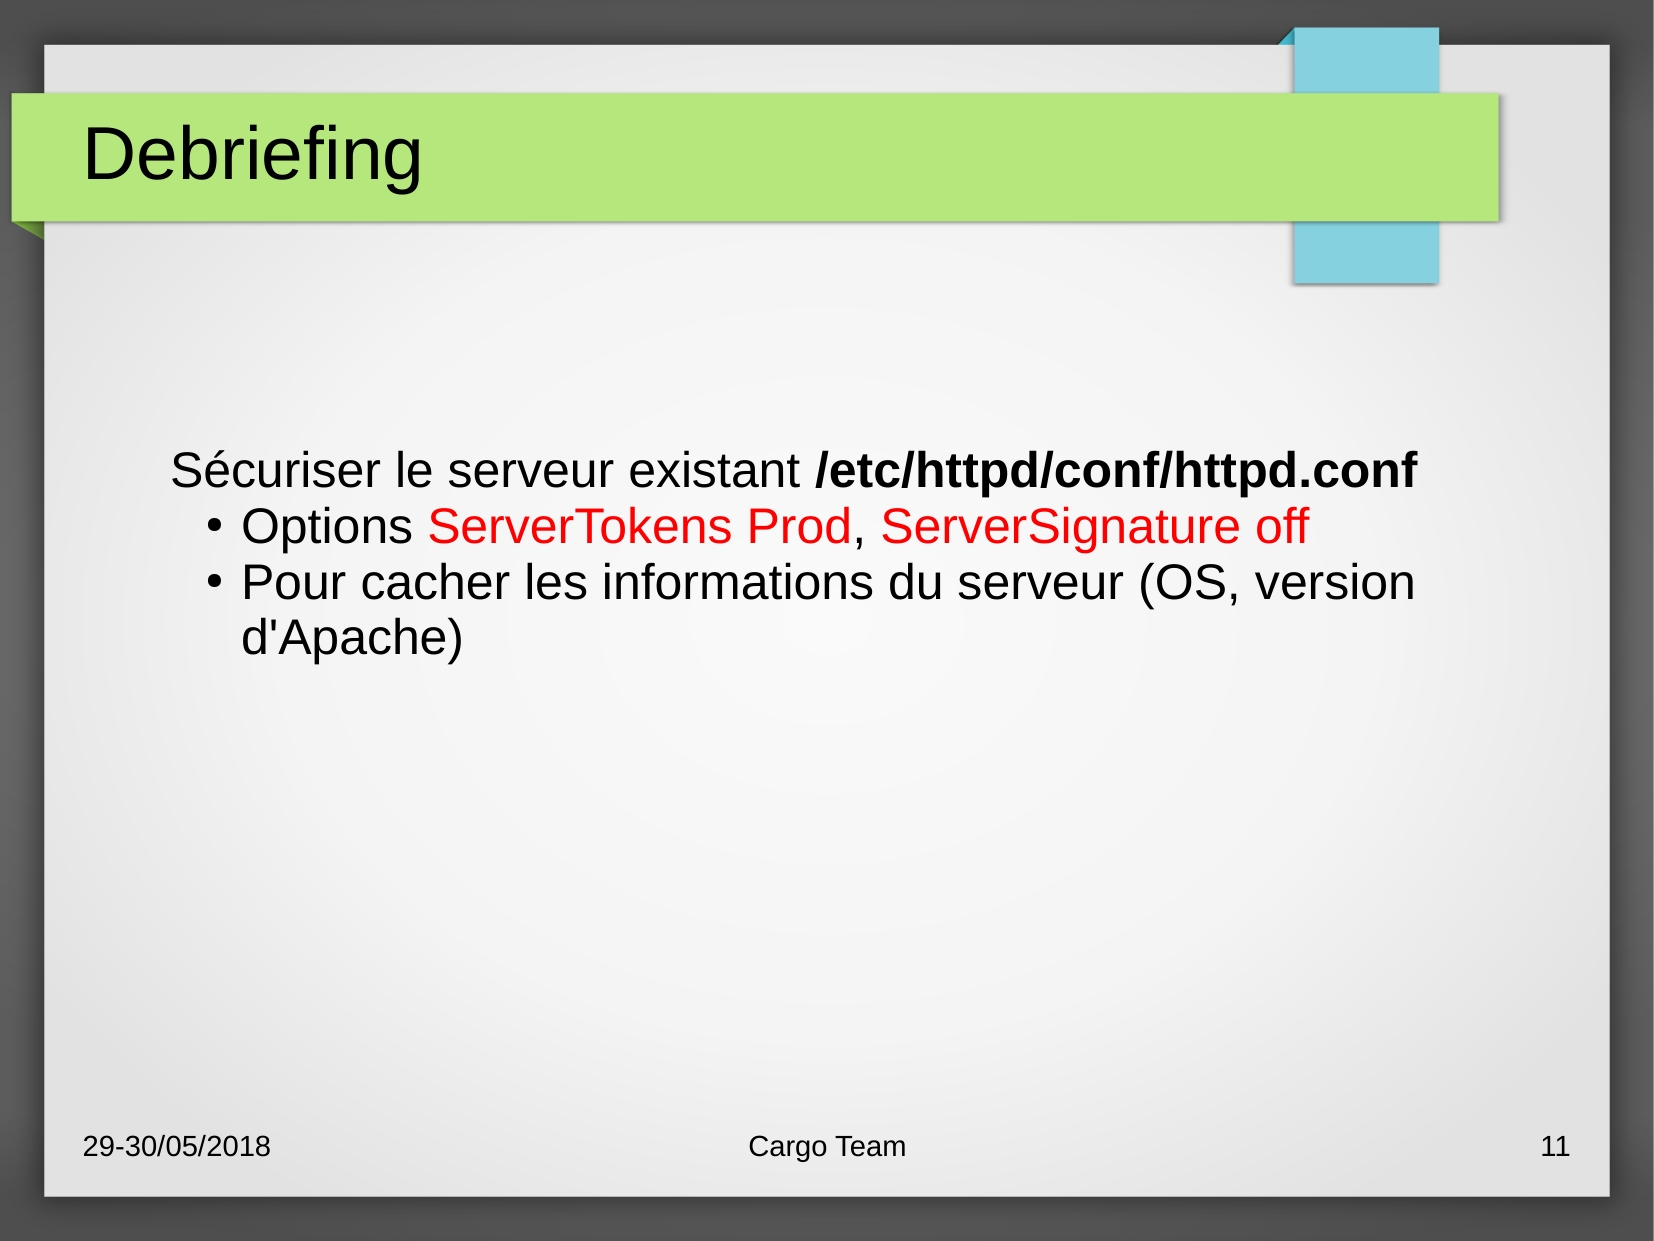

# Debriefing
Sécuriser le serveur existant /etc/httpd/conf/httpd.conf
Options ServerTokens Prod, ServerSignature off
Pour cacher les informations du serveur (OS, version d'Apache)
29-30/05/2018
Cargo Team
11